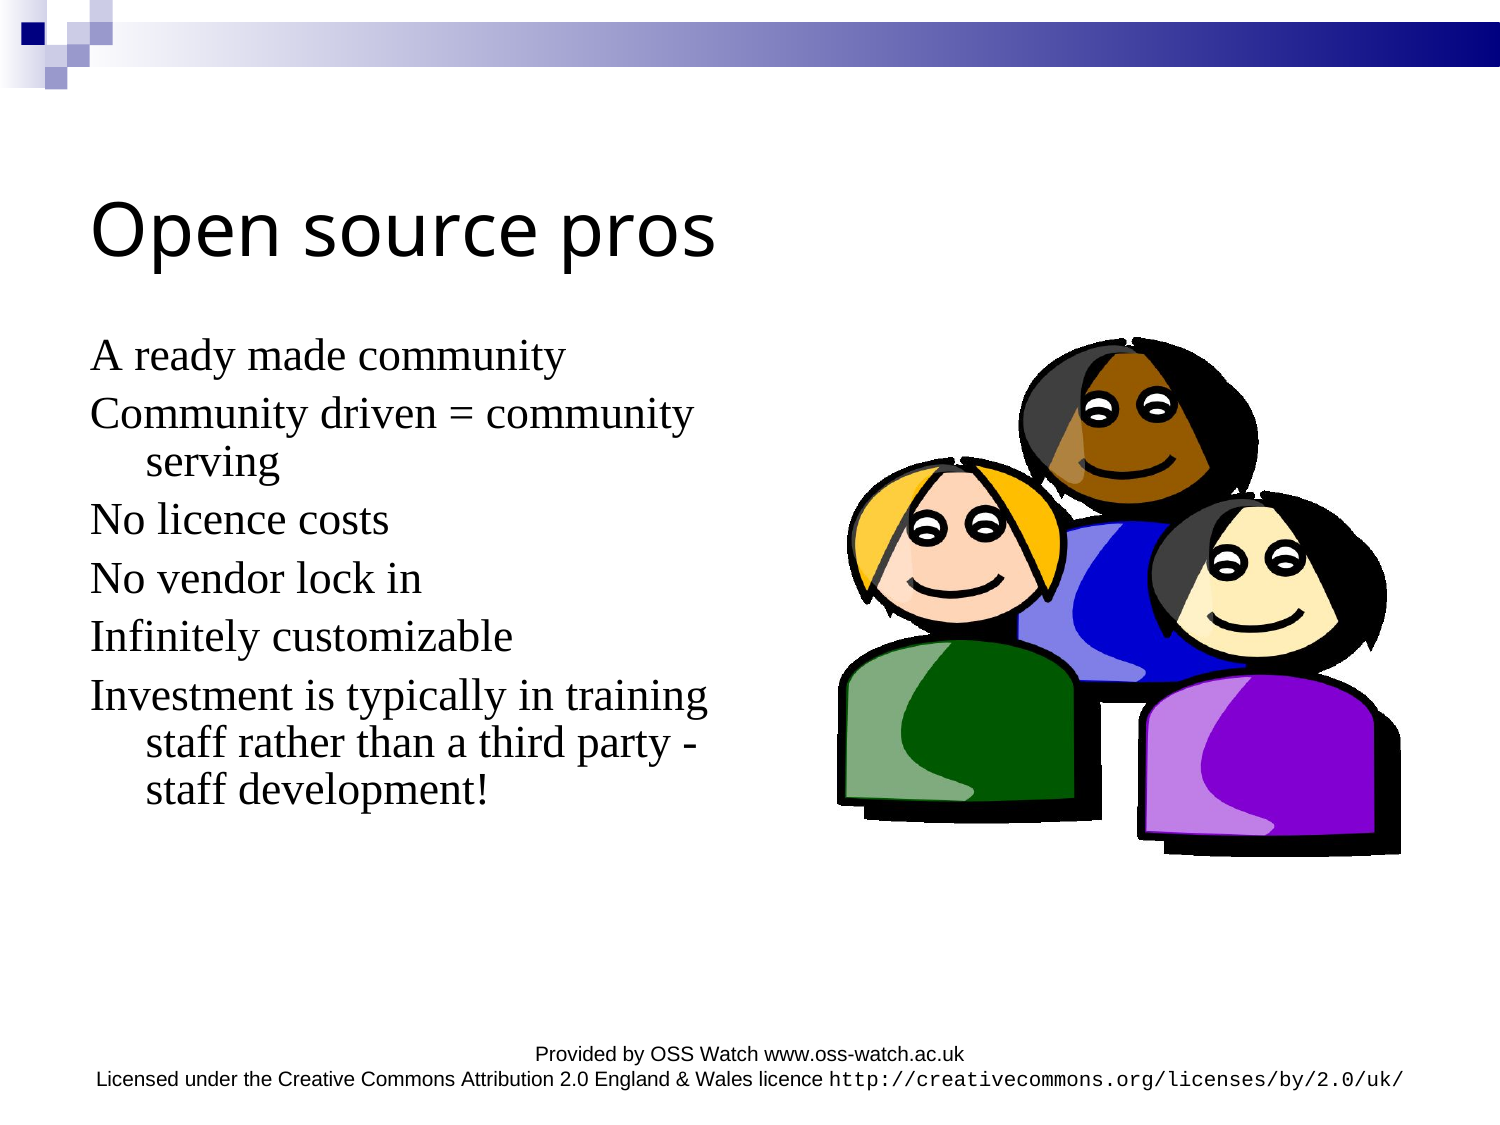

# Open source pros
A ready made community
Community driven = community serving
No licence costs
No vendor lock in
Infinitely customizable
Investment is typically in training staff rather than a third party - staff development!